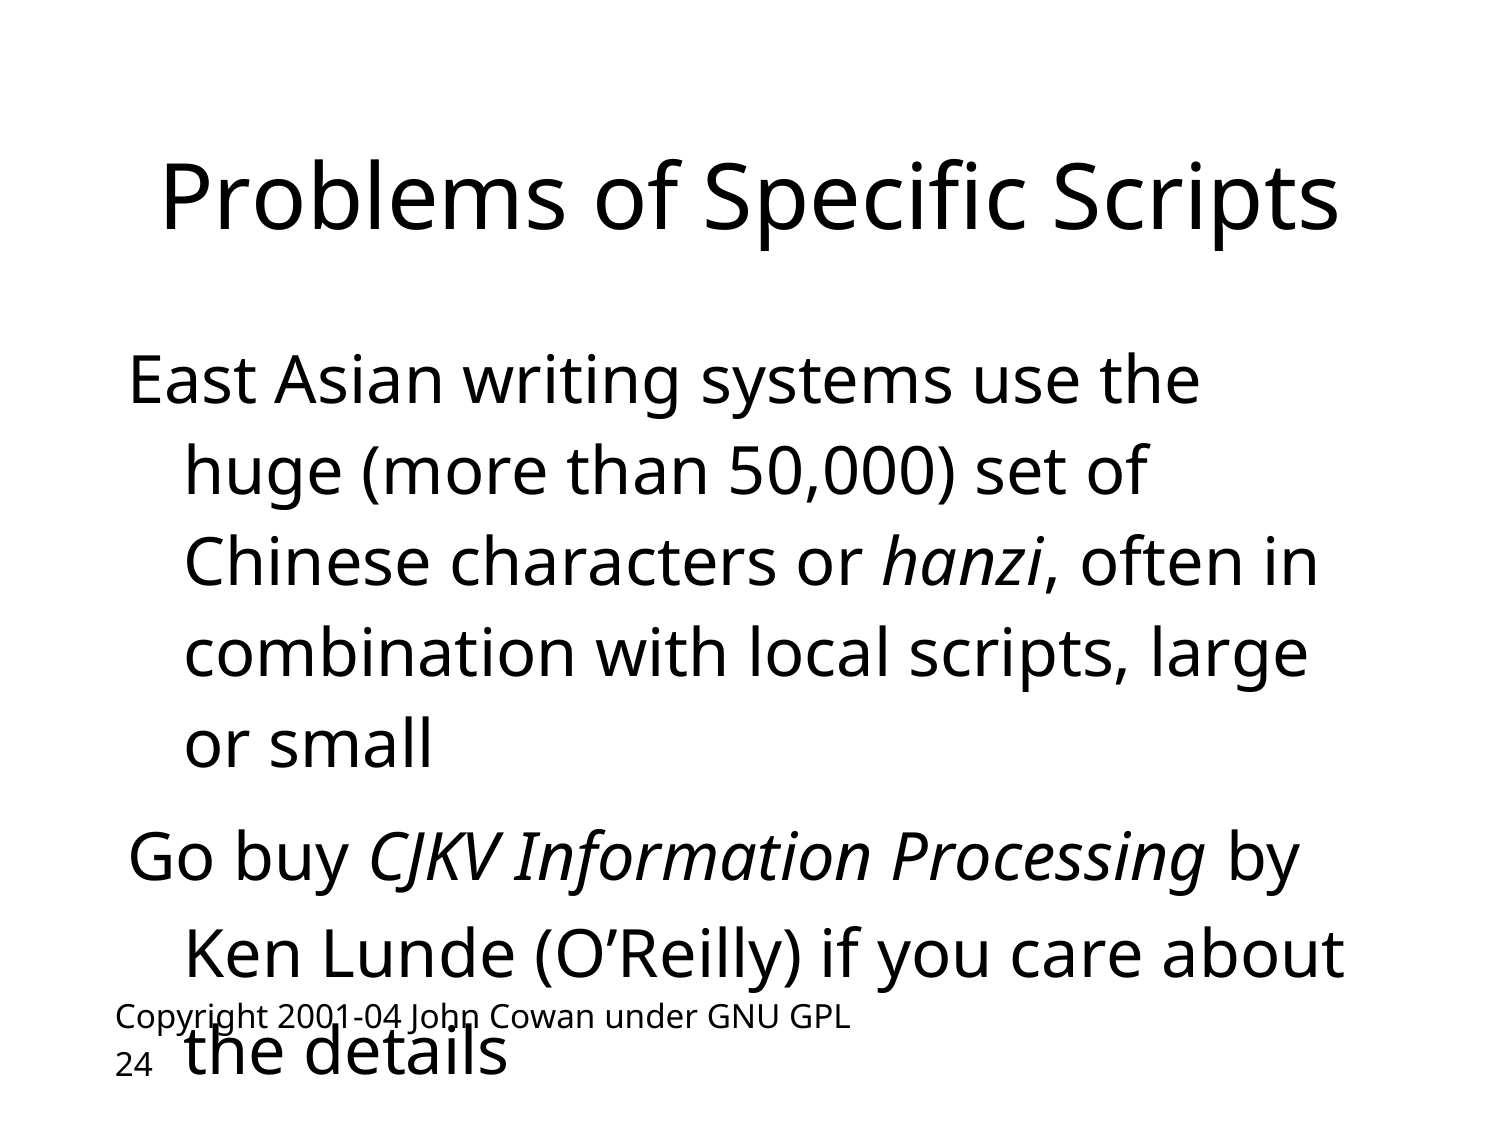

# Problems of Specific Scripts
East Asian writing systems use the huge (more than 50,000) set of Chinese characters or hanzi, often in combination with local scripts, large or small
Go buy CJKV Information Processing by Ken Lunde (O’Reilly) if you care about the details